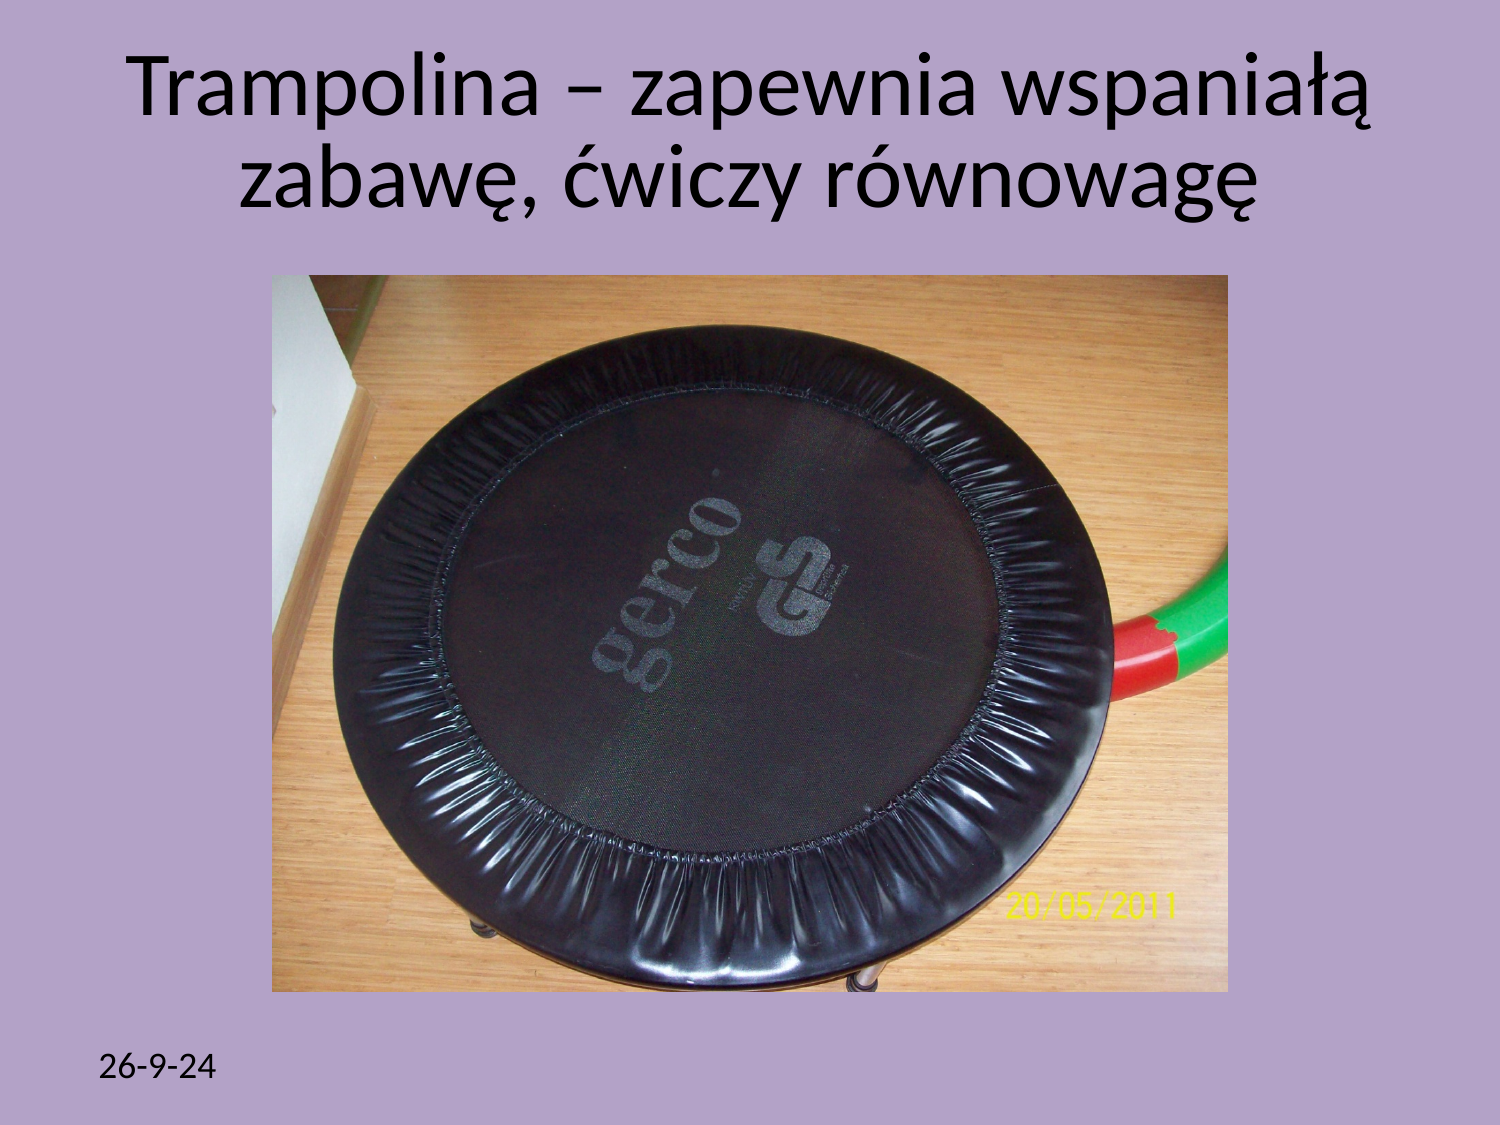

# Trampolina – zapewnia wspaniałą zabawę, ćwiczy równowagę